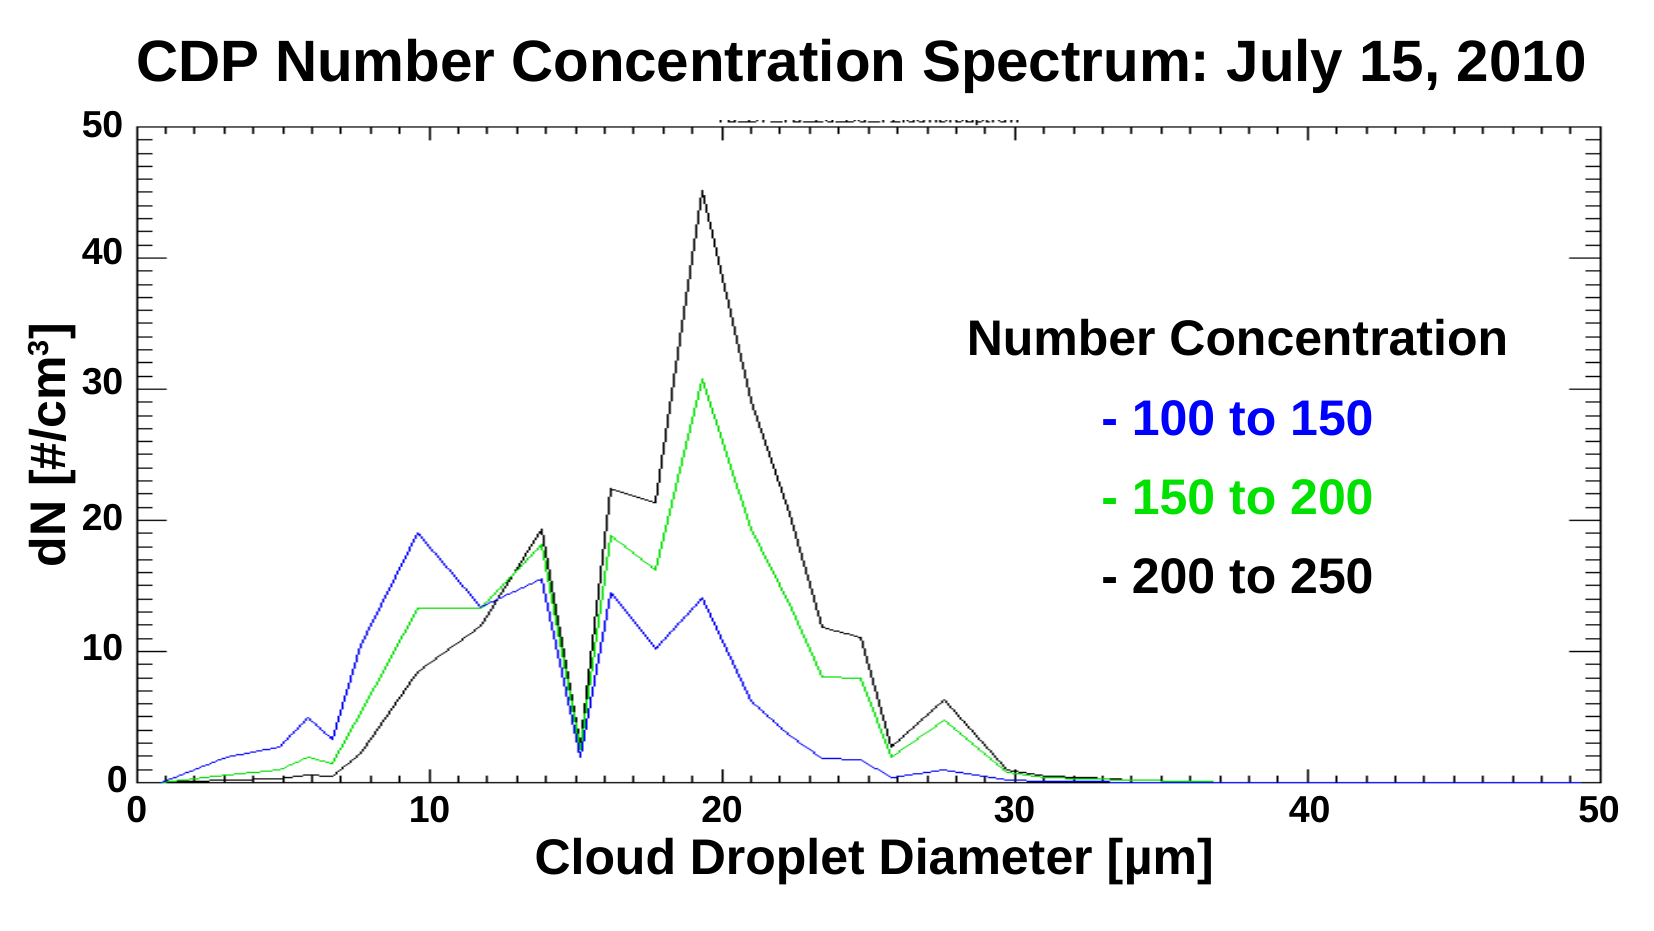

CDP Number Concentration Spectrum: July 15, 2010
50
40
Number Concentration
- 100 to 150
- 150 to 200
- 200 to 250
30
dN [#/cm3]
20
10
0
0
10
20
30
40
50
Cloud Droplet Diameter [µm]